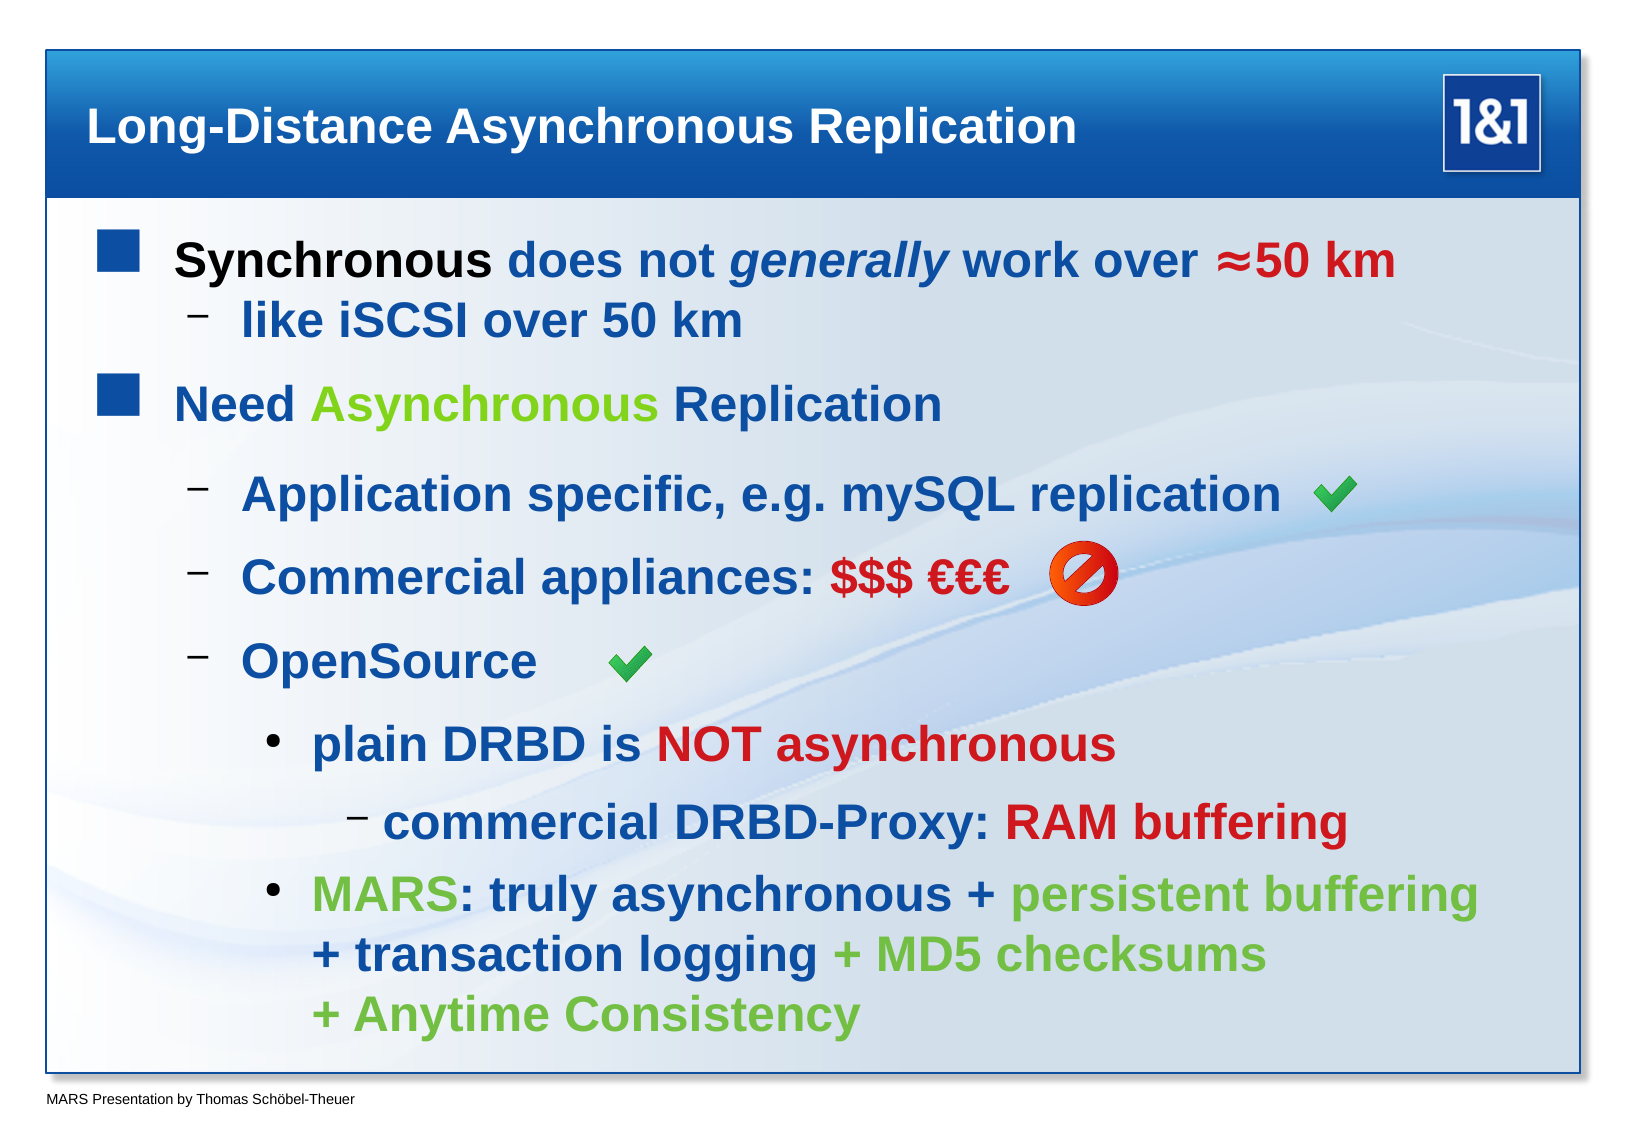

# Long-Distance Asynchronous Replication
Synchronous does not generally work over ≈50 km
like iSCSI over 50 km
Need Asynchronous Replication
Application specific, e.g. mySQL replication
Commercial appliances: $$$ €€€
OpenSource
plain DRBD is NOT asynchronous
commercial DRBD-Proxy: RAM buffering
MARS: truly asynchronous + persistent buffering
+ transaction logging + MD5 checksums
+ Anytime Consistency
MARS Presentation by Thomas Schöbel-Theuer